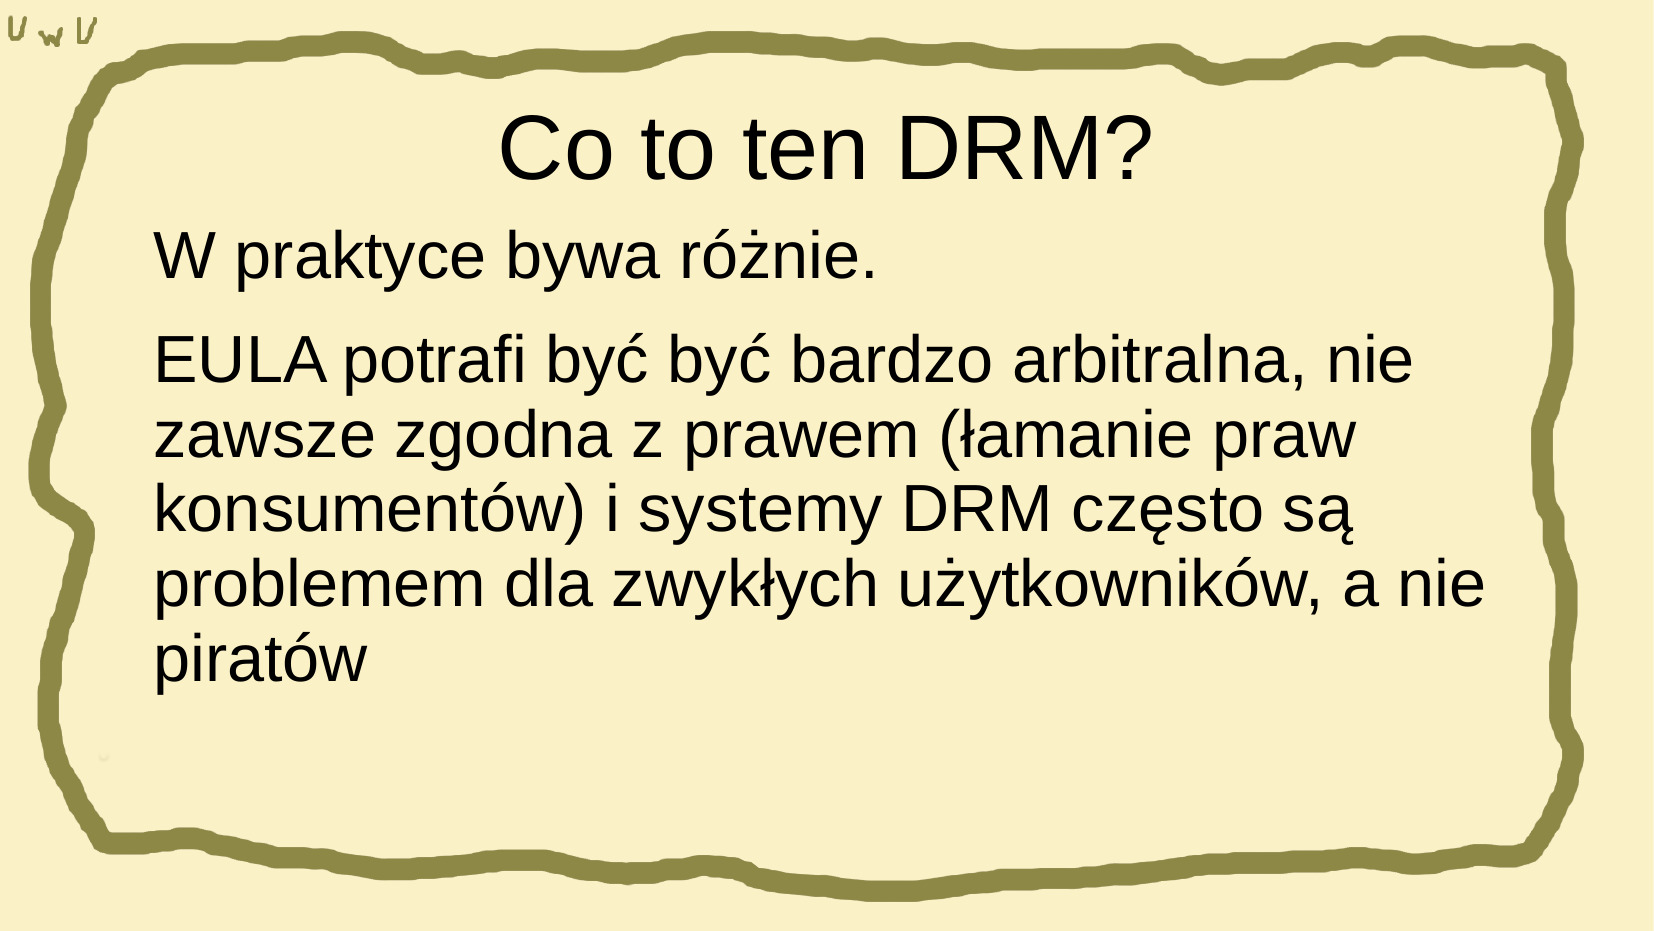

# Co to ten DRM?
W praktyce bywa różnie.
EULA potrafi być być bardzo arbitralna, nie zawsze zgodna z prawem (łamanie praw konsumentów) i systemy DRM często są problemem dla zwykłych użytkowników, a nie piratów